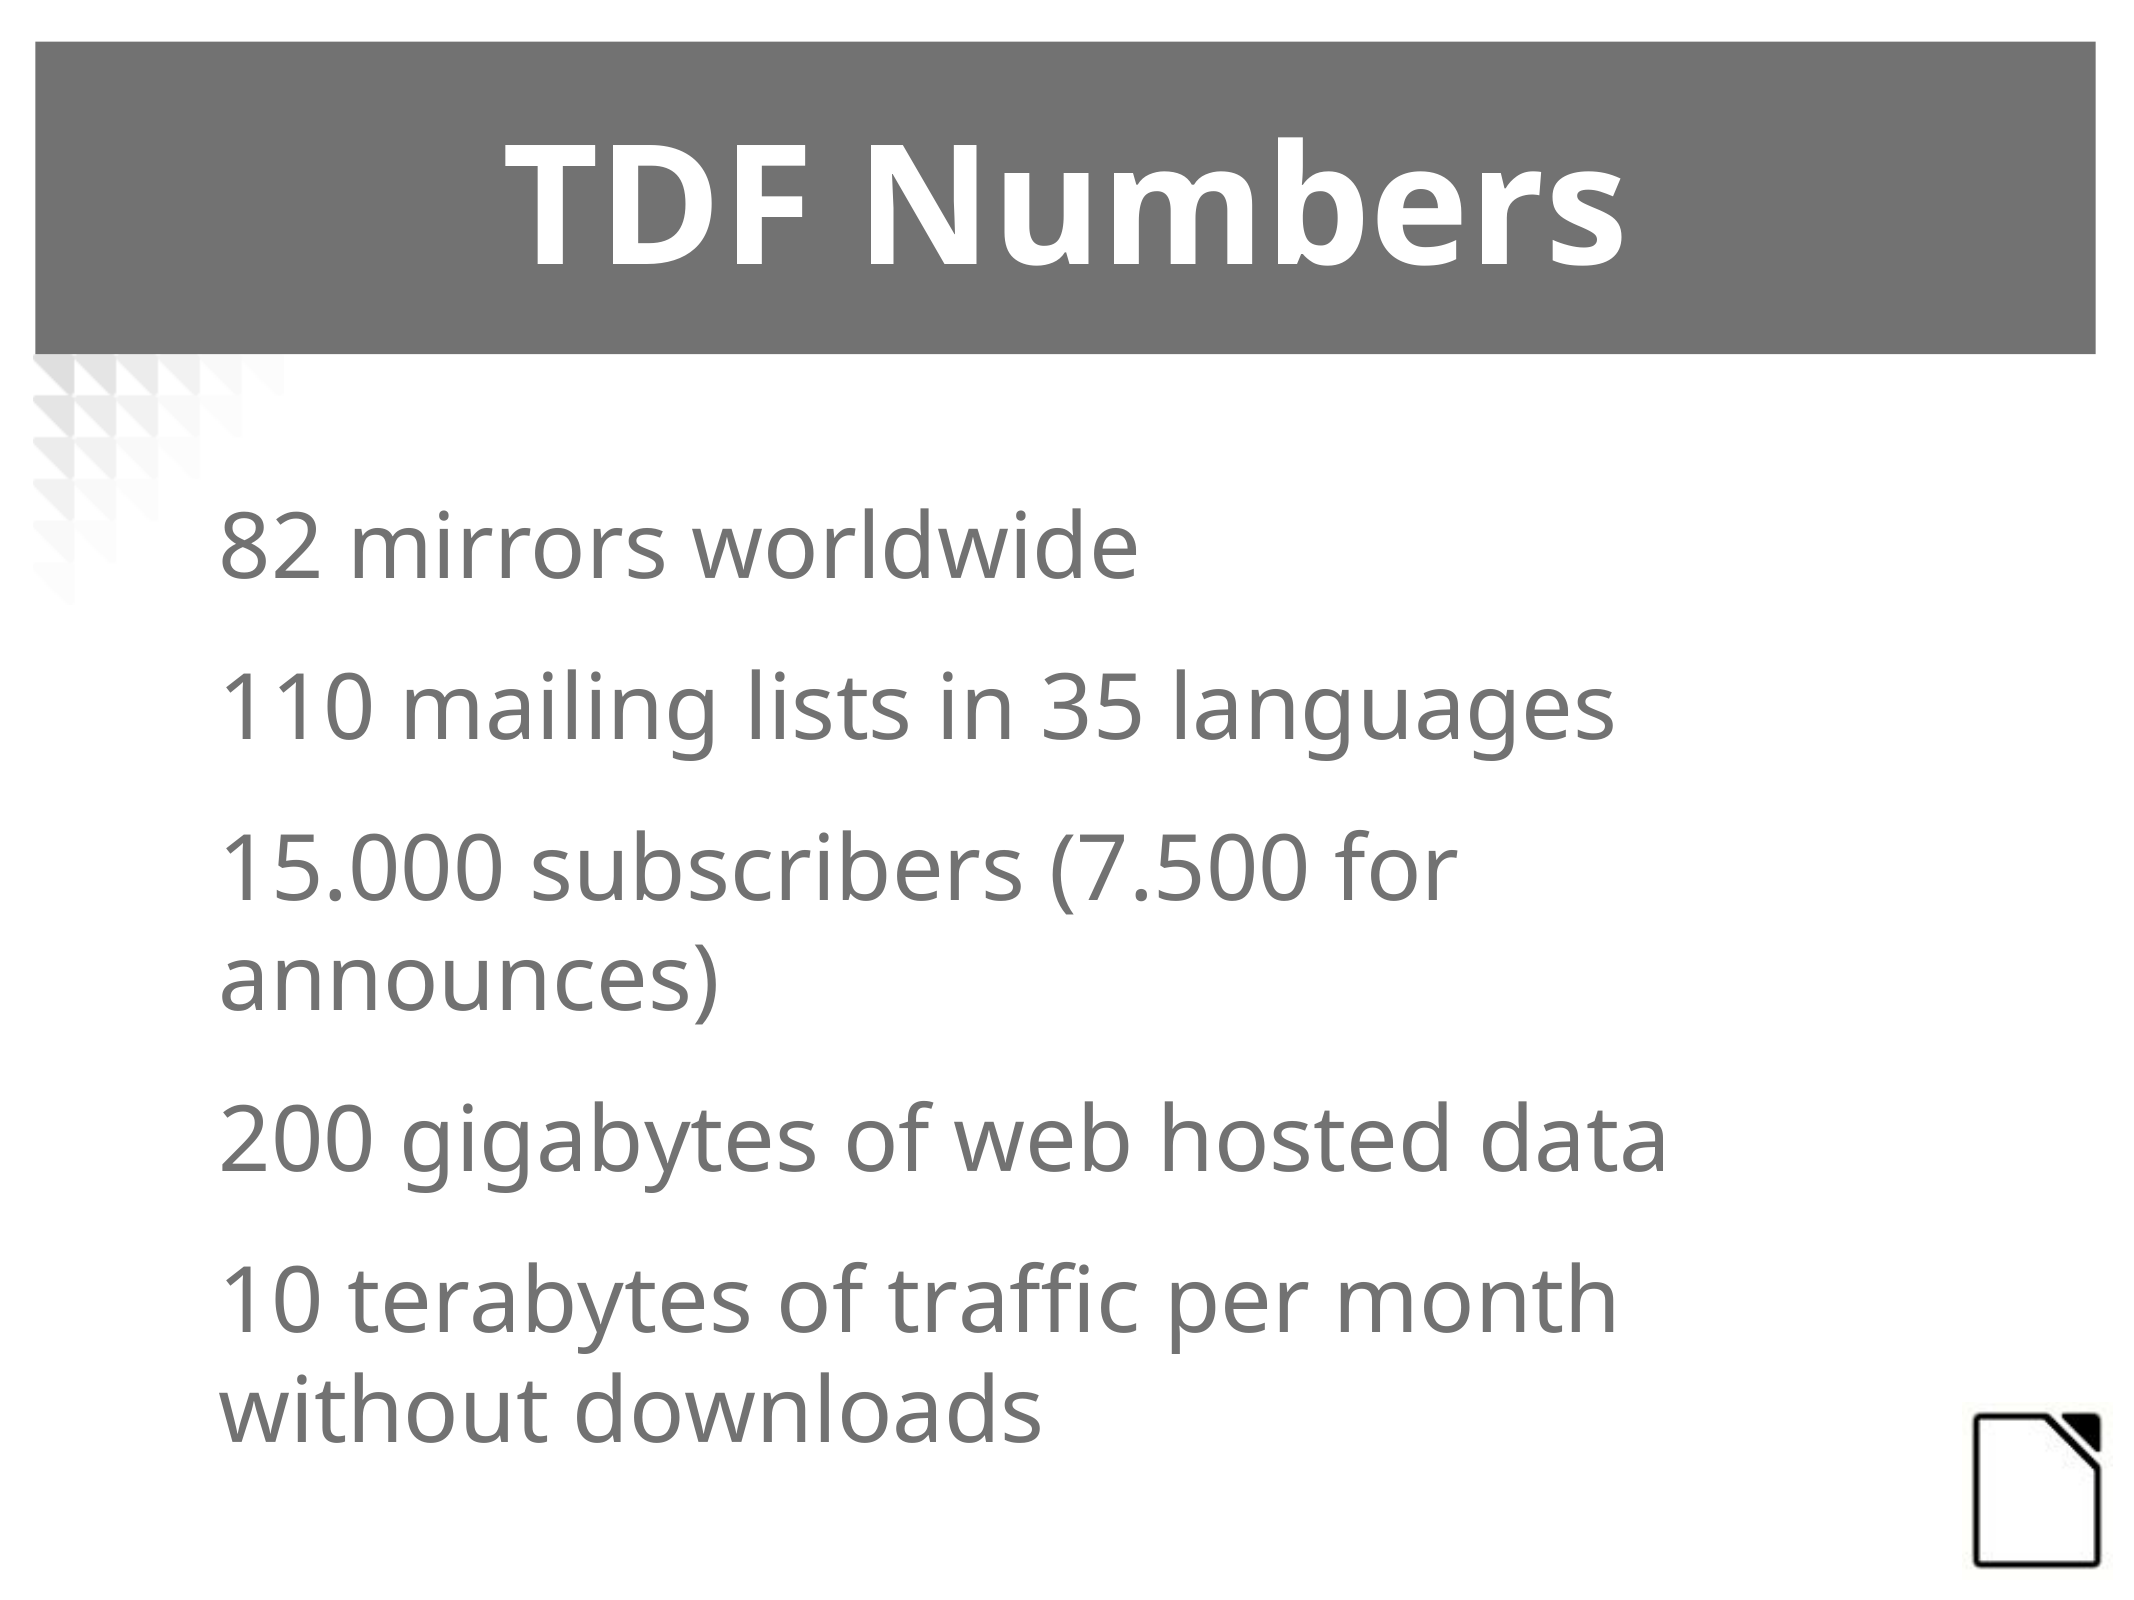

# TDF Numbers
82 mirrors worldwide
110 mailing lists in 35 languages
15.000 subscribers (7.500 for announces)
200 gigabytes of web hosted data
10 terabytes of traffic per month without downloads